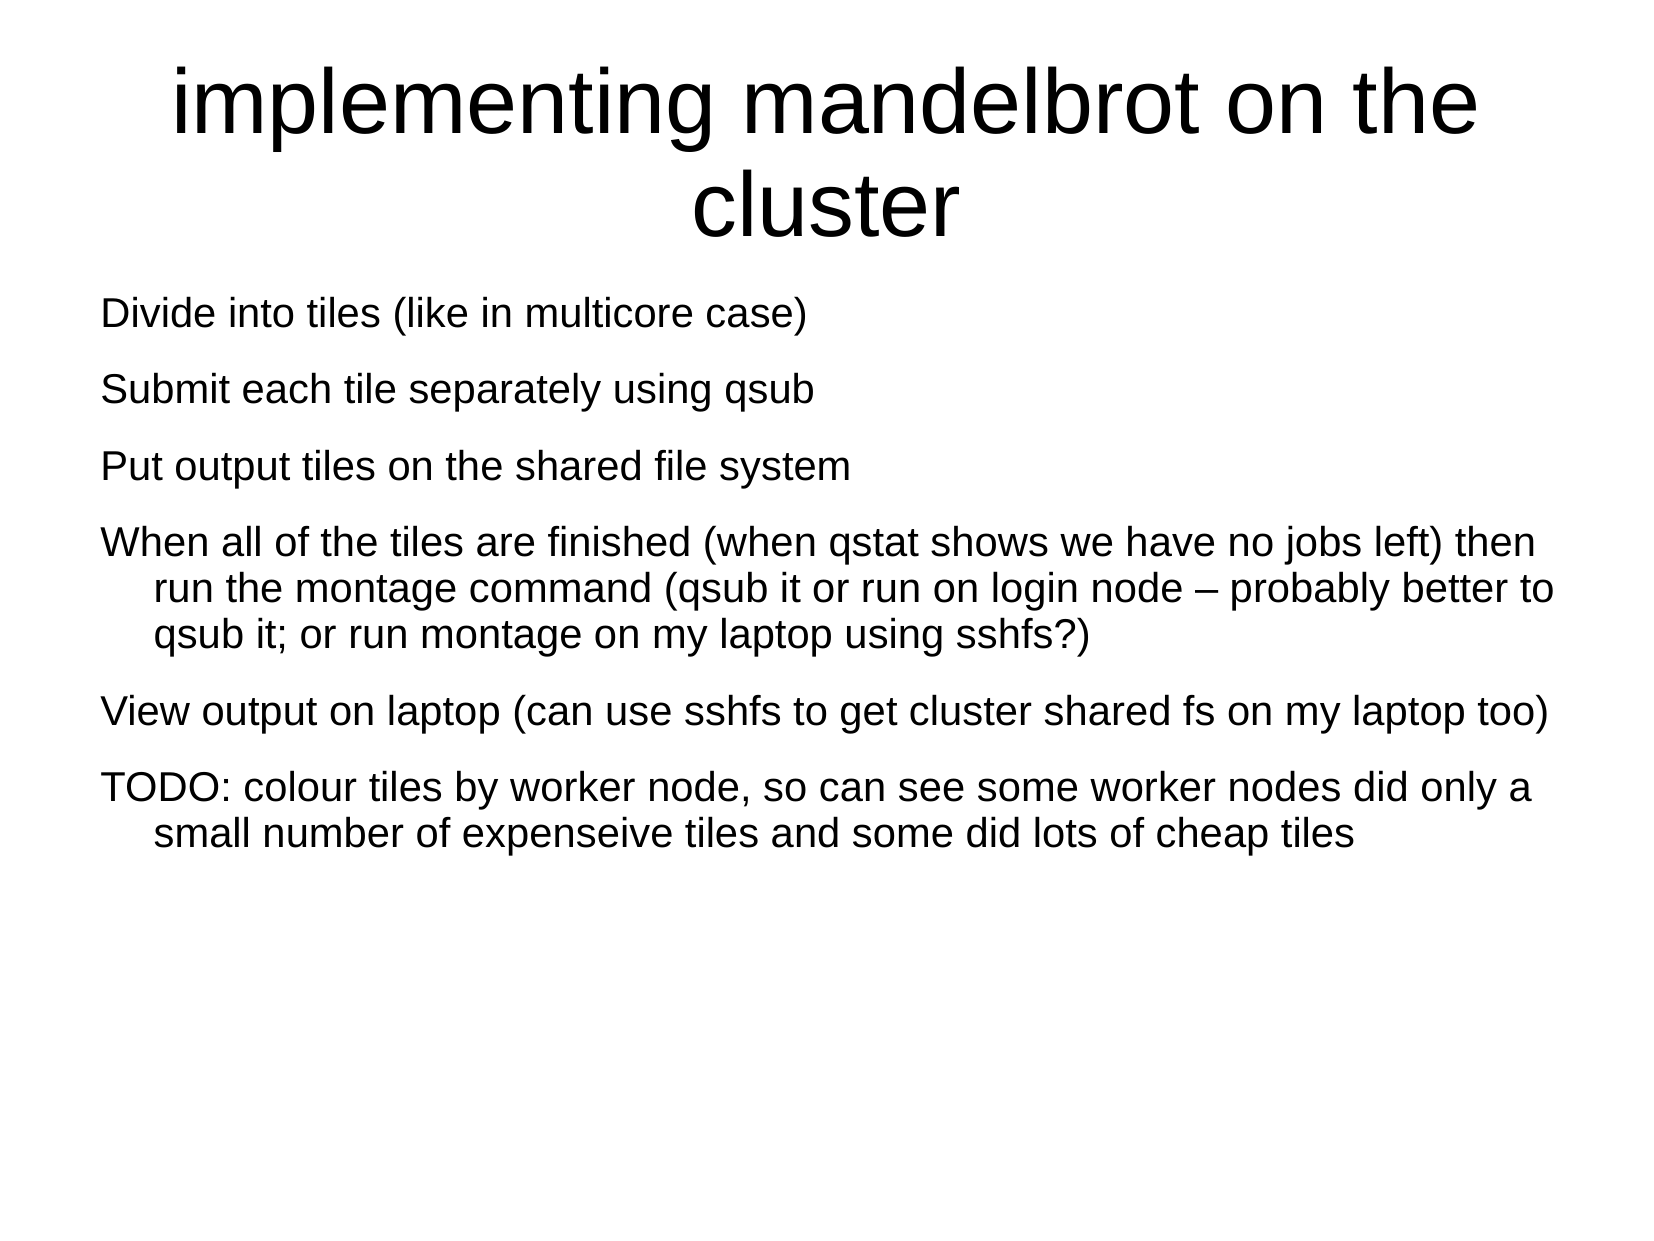

# implementing mandelbrot on the cluster
Divide into tiles (like in multicore case)
Submit each tile separately using qsub
Put output tiles on the shared file system
When all of the tiles are finished (when qstat shows we have no jobs left) then run the montage command (qsub it or run on login node – probably better to qsub it; or run montage on my laptop using sshfs?)
View output on laptop (can use sshfs to get cluster shared fs on my laptop too)
TODO: colour tiles by worker node, so can see some worker nodes did only a small number of expenseive tiles and some did lots of cheap tiles